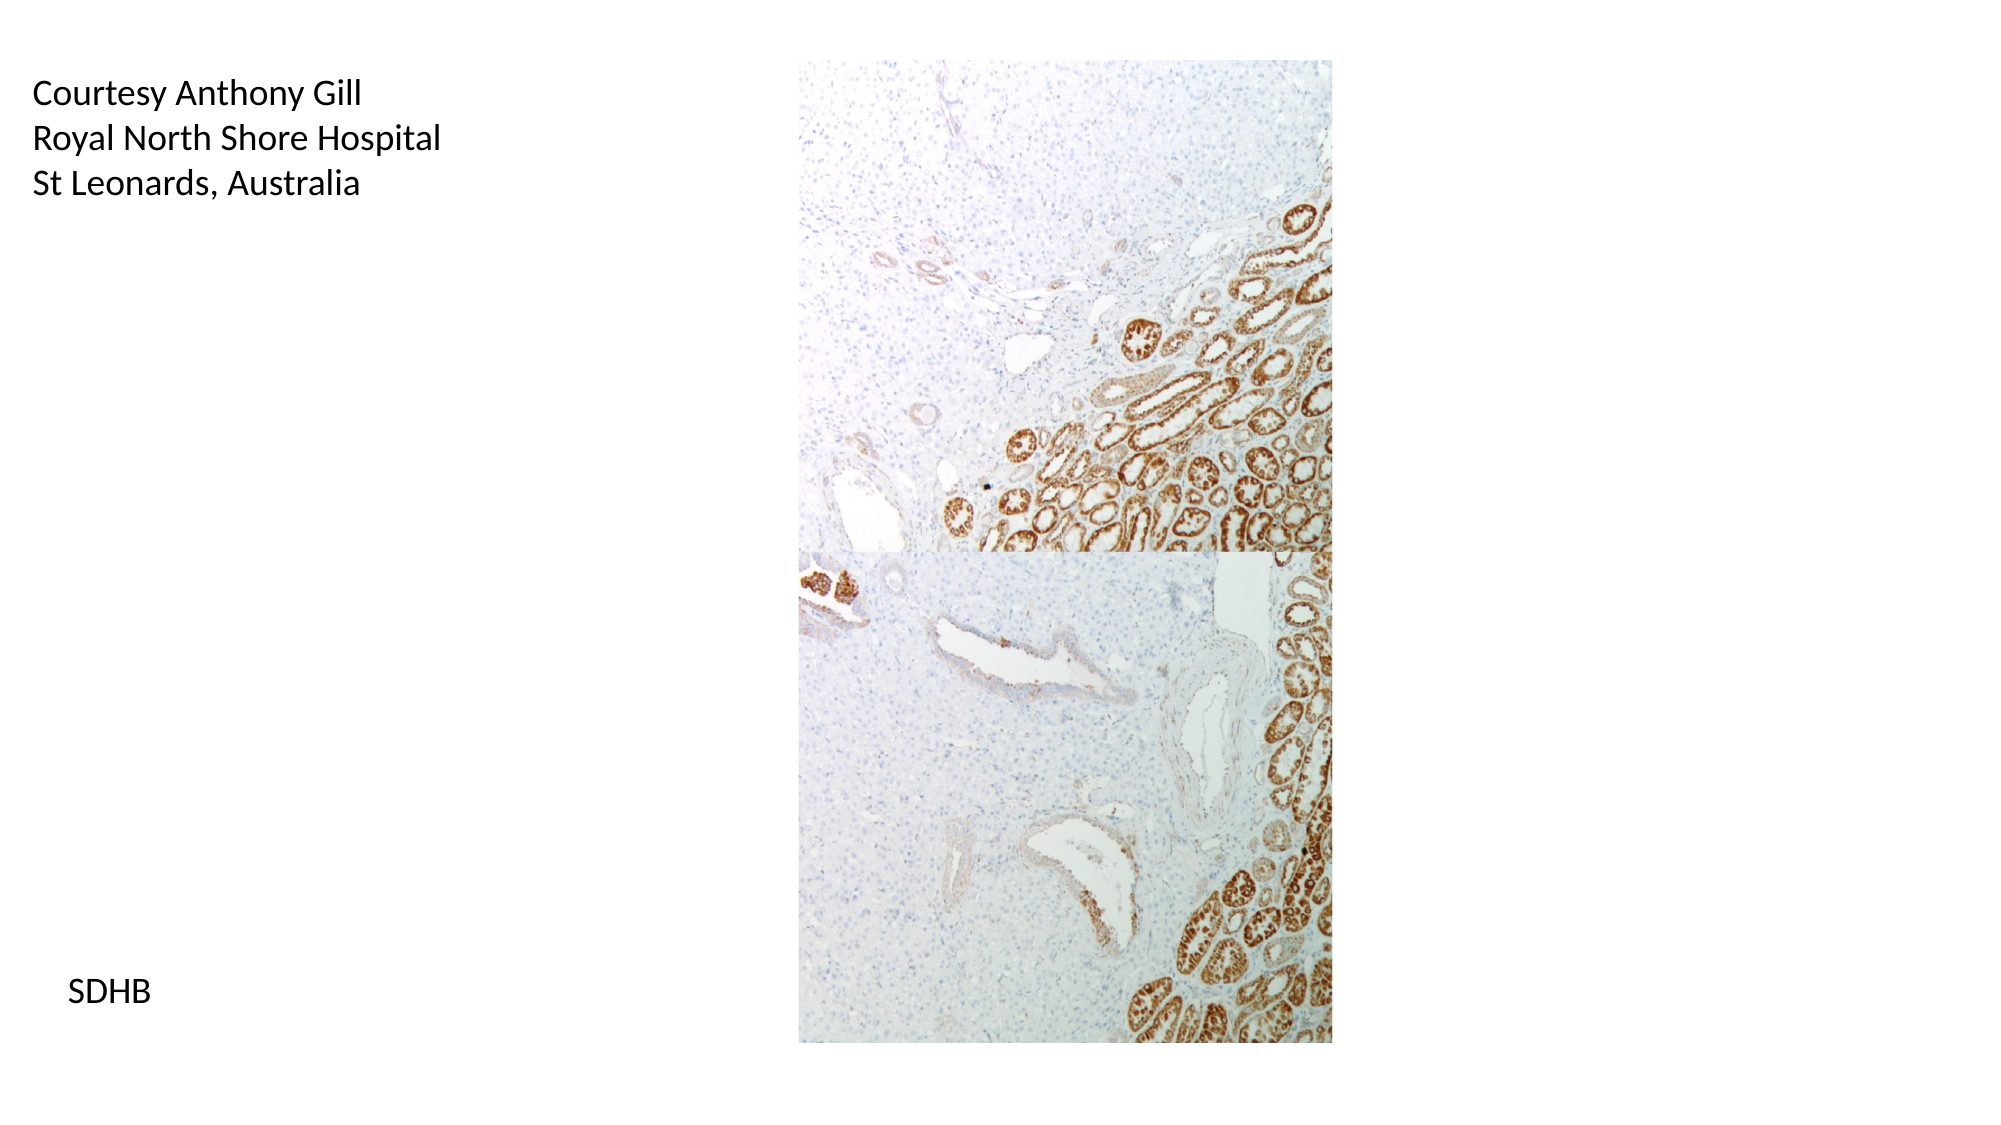

Courtesy Anthony Gill
Royal North Shore Hospital
St Leonards, Australia
SDHB